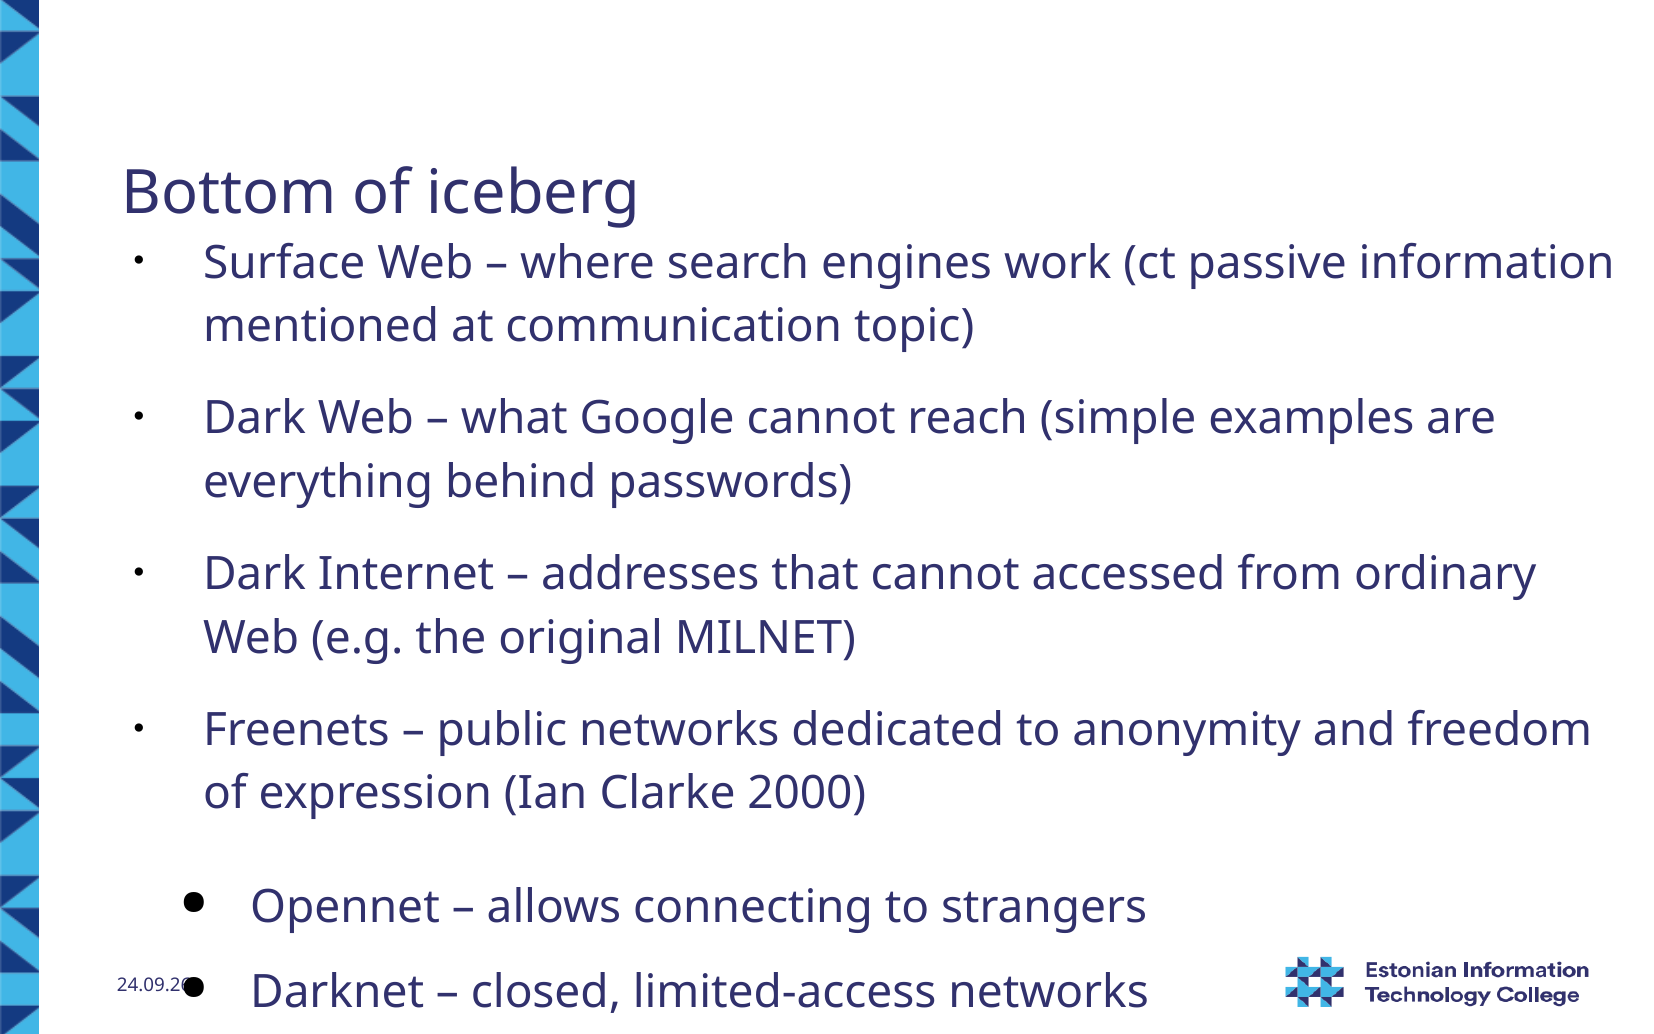

# Bottom of iceberg
Surface Web – where search engines work (ct passive information mentioned at communication topic)
Dark Web – what Google cannot reach (simple examples are everything behind passwords)
Dark Internet – addresses that cannot accessed from ordinary Web (e.g. the original MILNET)
Freenets – public networks dedicated to anonymity and freedom of expression (Ian Clarke 2000)
Opennet – allows connecting to strangers
Darknet – closed, limited-access networks